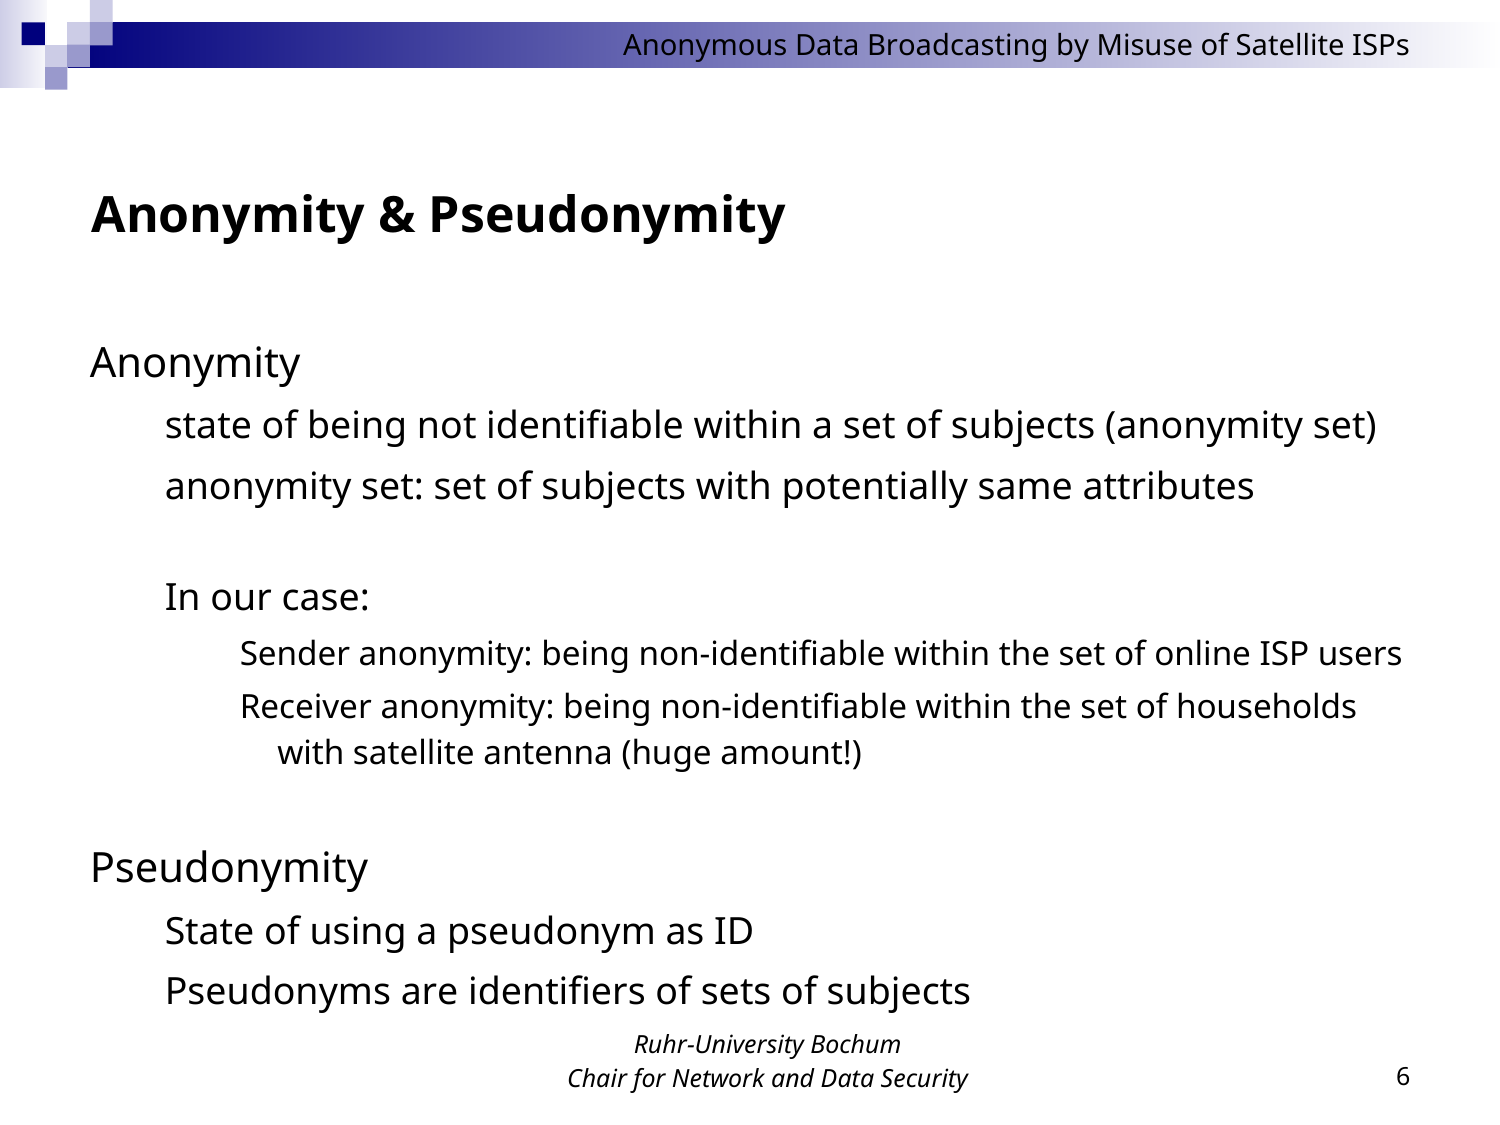

Anonymous Data Broadcasting by Misuse of Satellite ISPs
Anonymity & Pseudonymity
# Anonymity
state of being not identifiable within a set of subjects (anonymity set)
anonymity set: set of subjects with potentially same attributes
In our case:
Sender anonymity: being non-identifiable within the set of online ISP users
Receiver anonymity: being non-identifiable within the set of households with satellite antenna (huge amount!)
Pseudonymity
State of using a pseudonym as ID
Pseudonyms are identifiers of sets of subjects
Ruhr-University Bochum
Chair for Network and Data Security
6